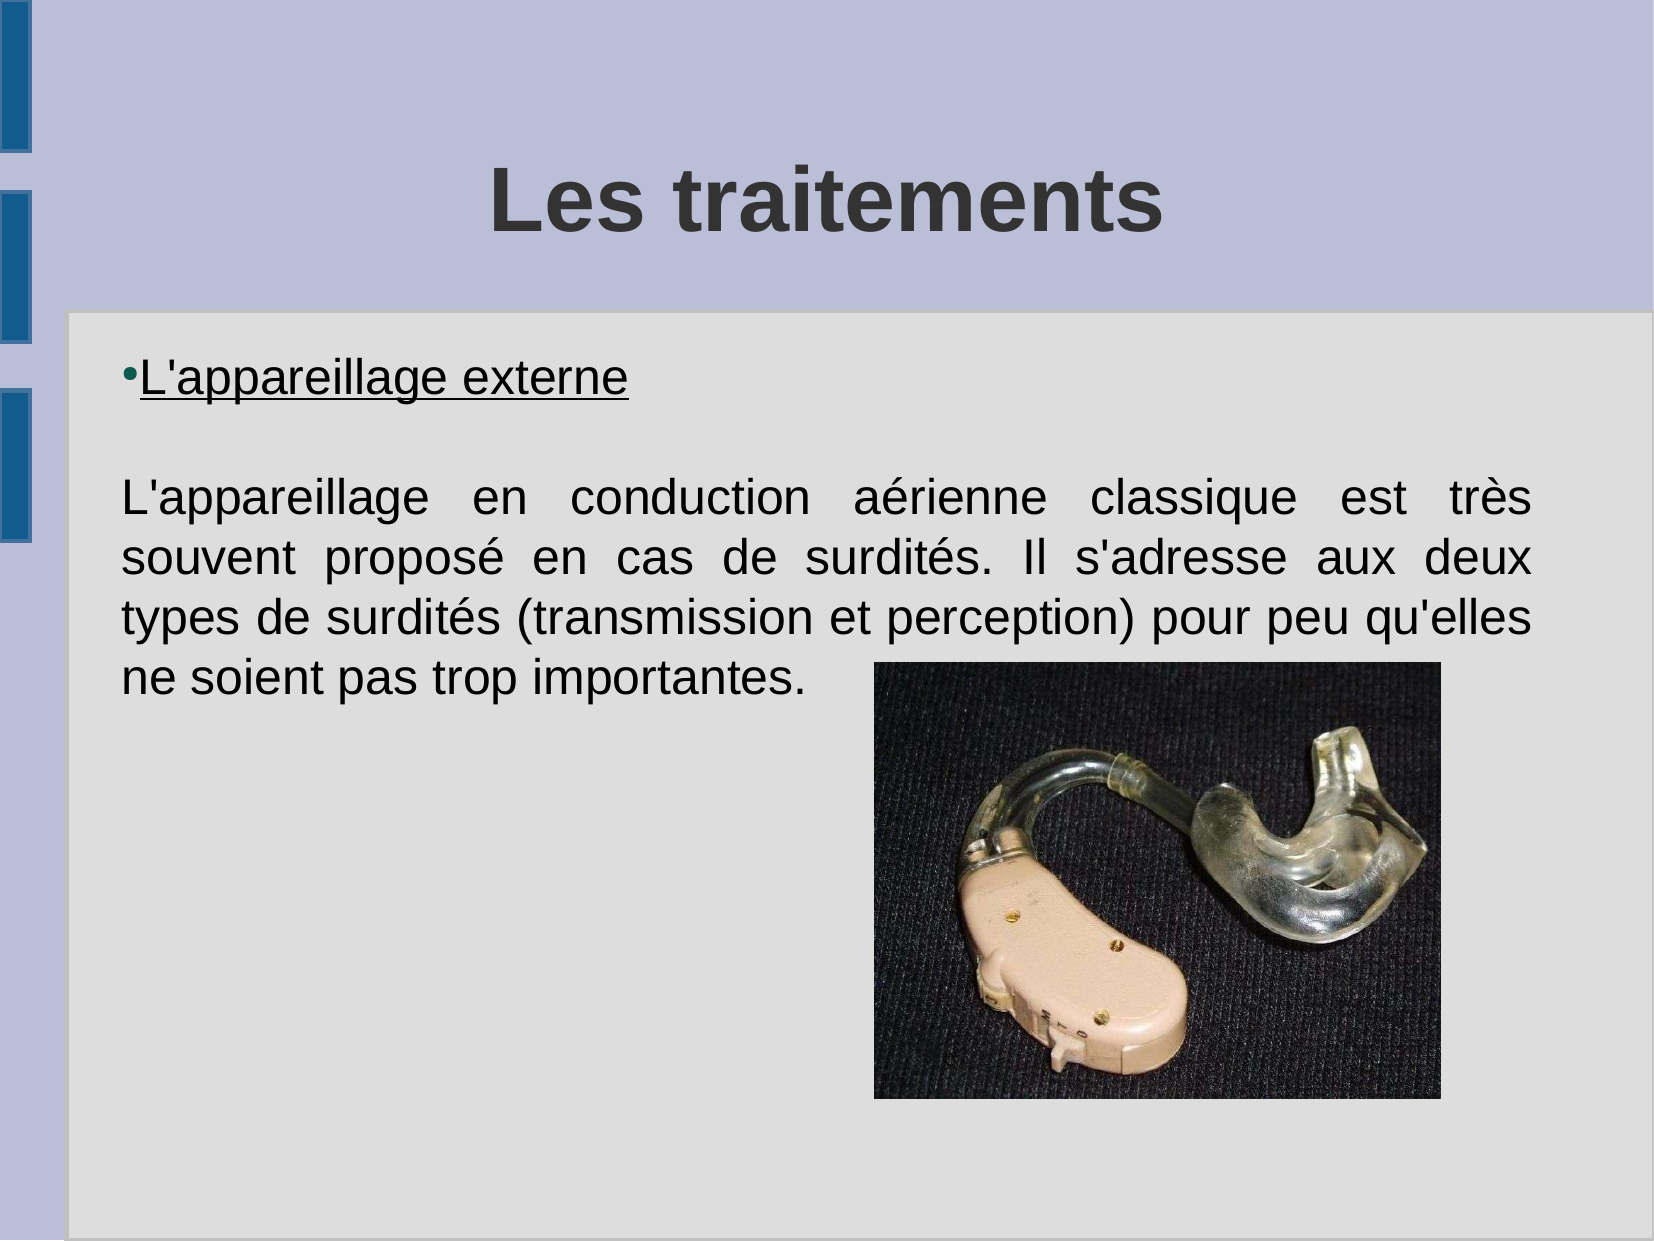

# Les traitements
L'appareillage externe
L'appareillage en conduction aérienne classique est très souvent proposé en cas de surdités. Il s'adresse aux deux types de surdités (transmission et perception) pour peu qu'elles ne soient pas trop importantes.